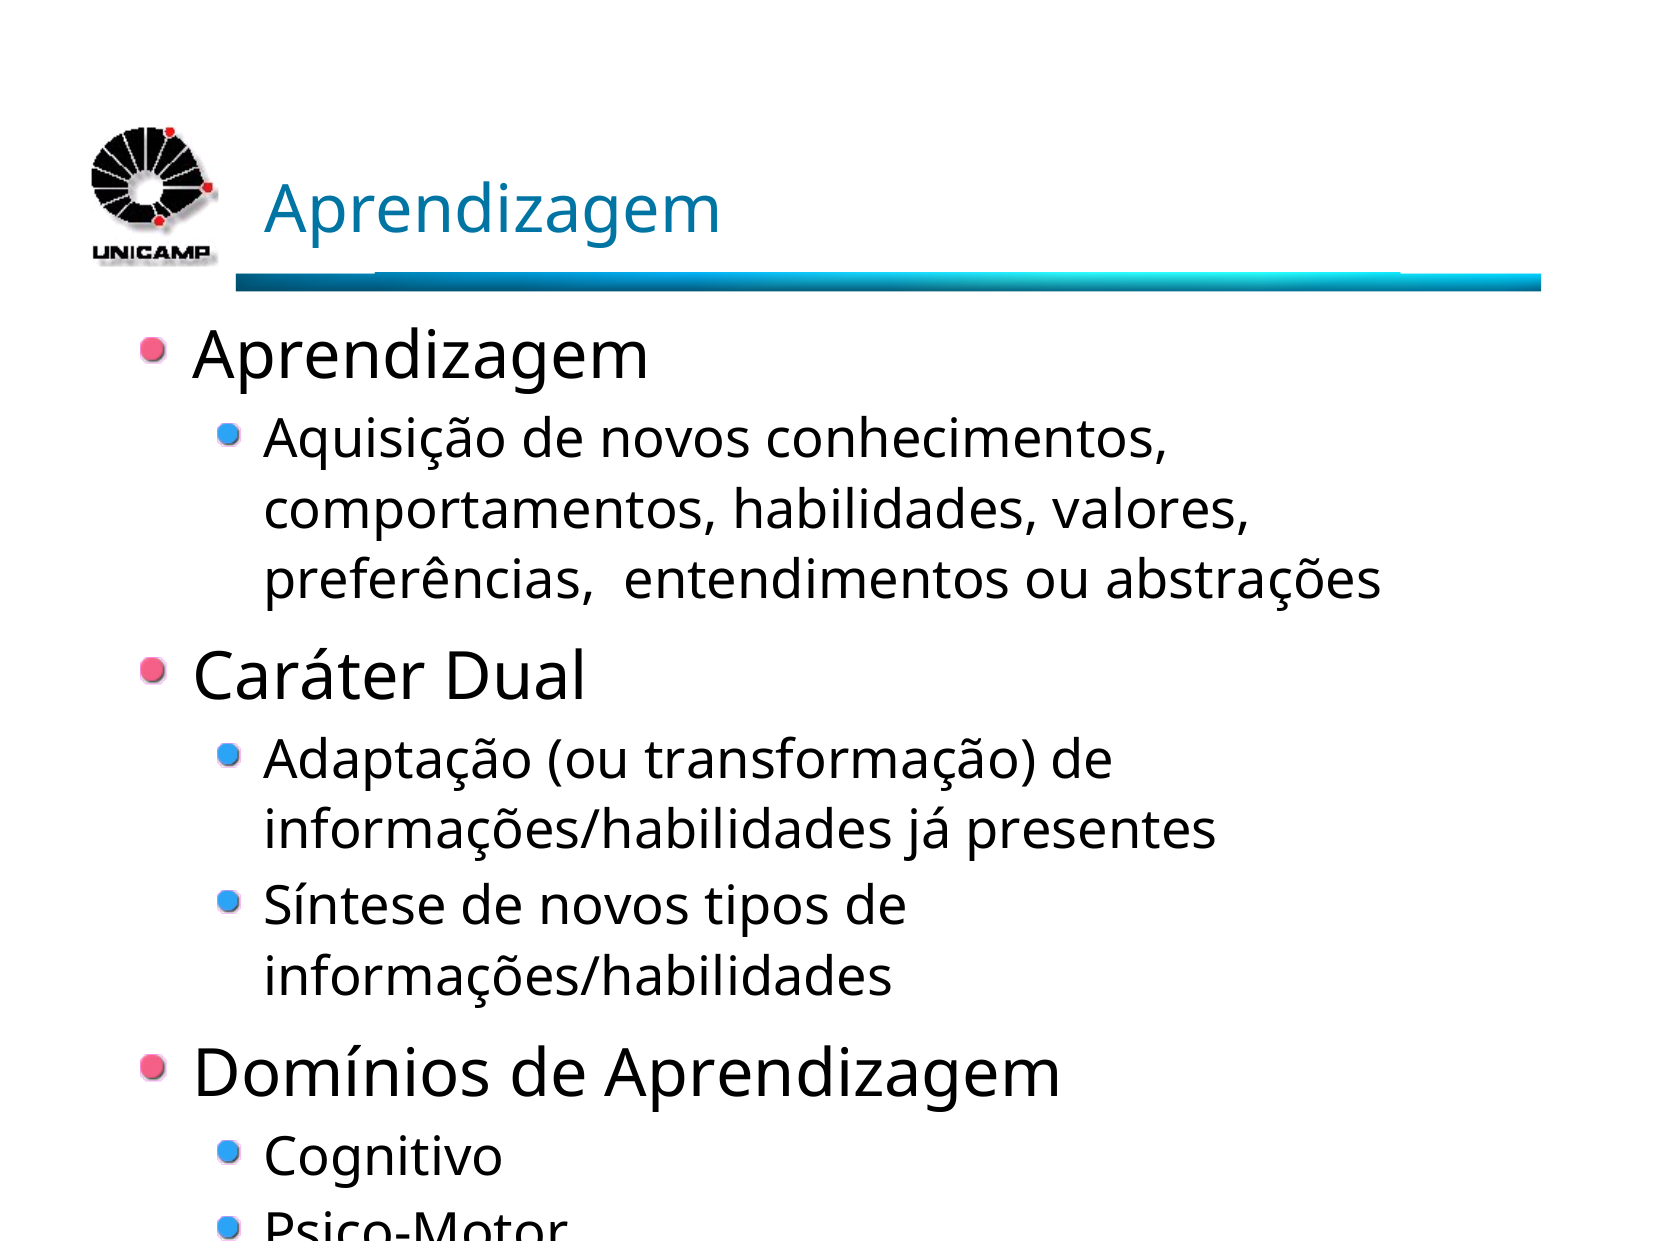

# Aprendizagem
Aprendizagem
Aquisição de novos conhecimentos, comportamentos, habilidades, valores, preferências, entendimentos ou abstrações
Caráter Dual
Adaptação (ou transformação) de informações/habilidades já presentes
Síntese de novos tipos de informações/habilidades
Domínios de Aprendizagem
Cognitivo
Psico-Motor
Afetivo